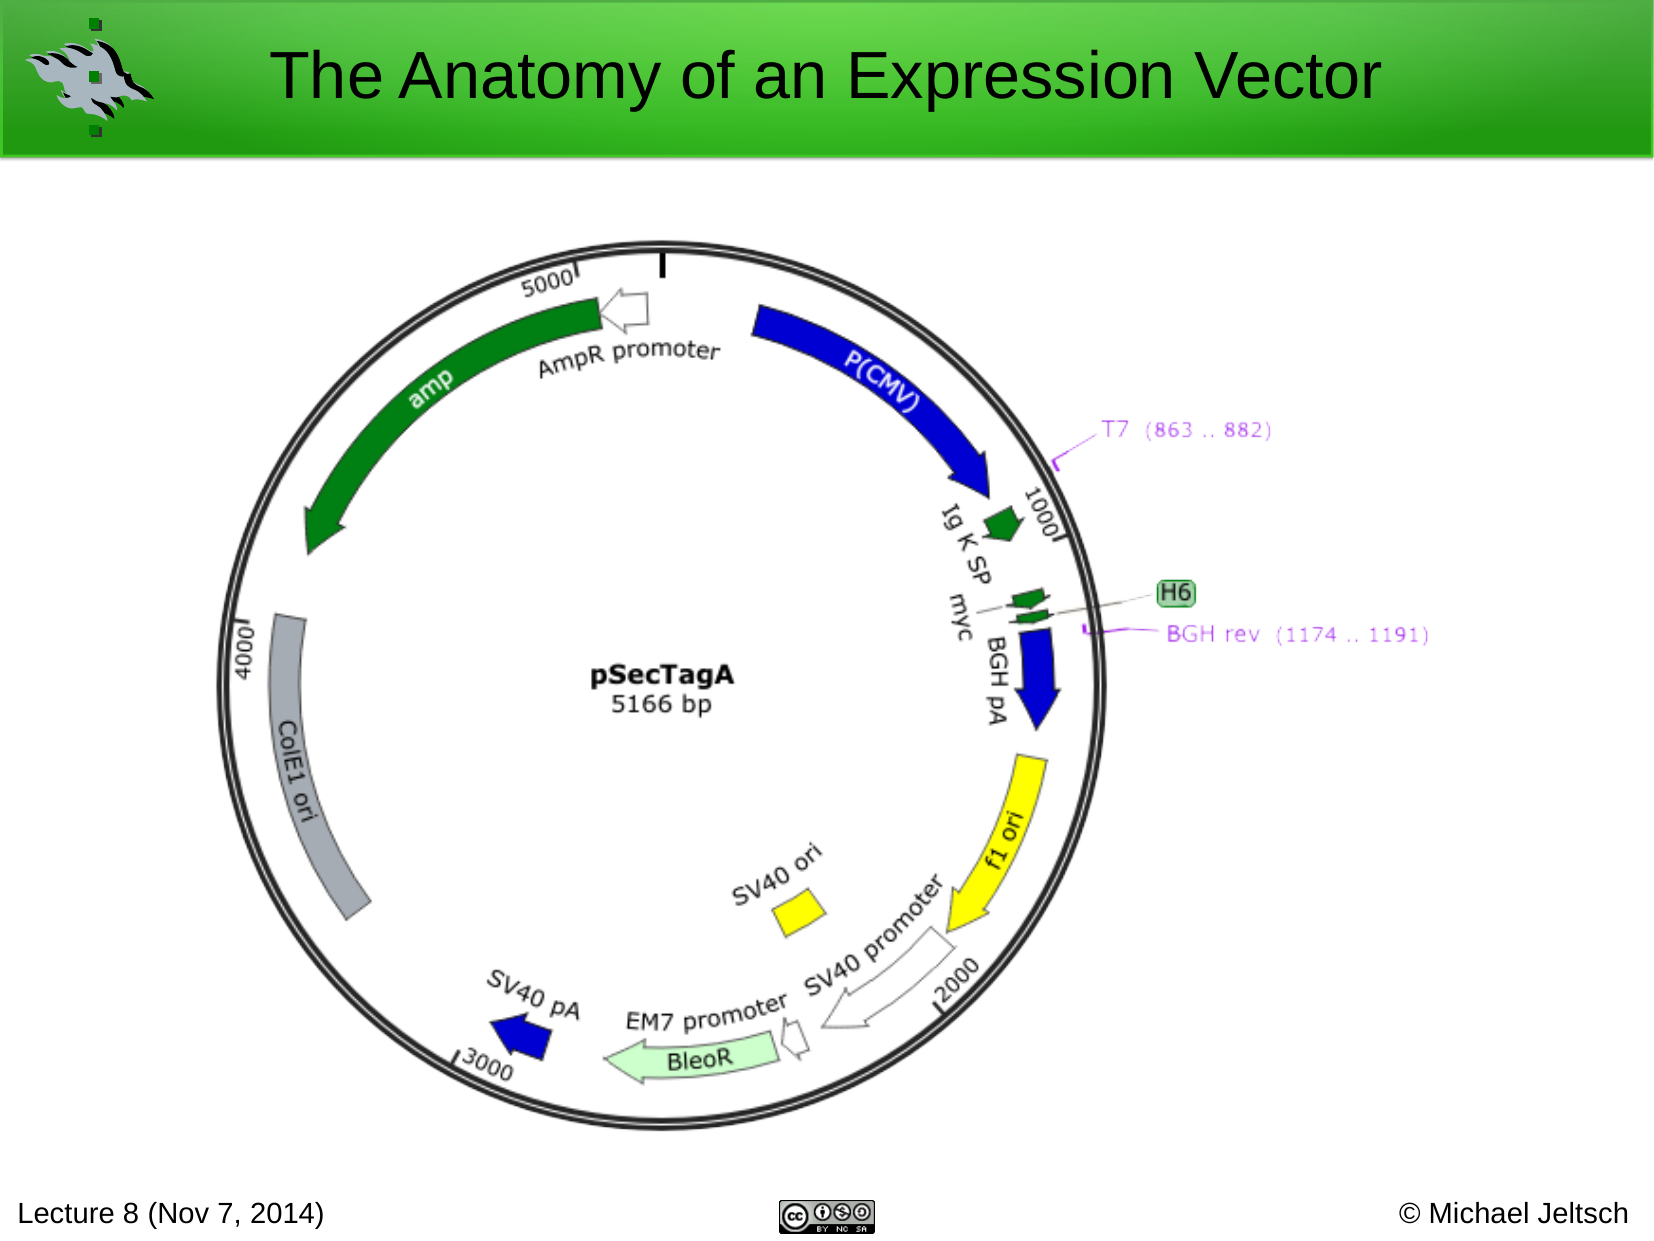

# The Anatomy of an Expression Vector